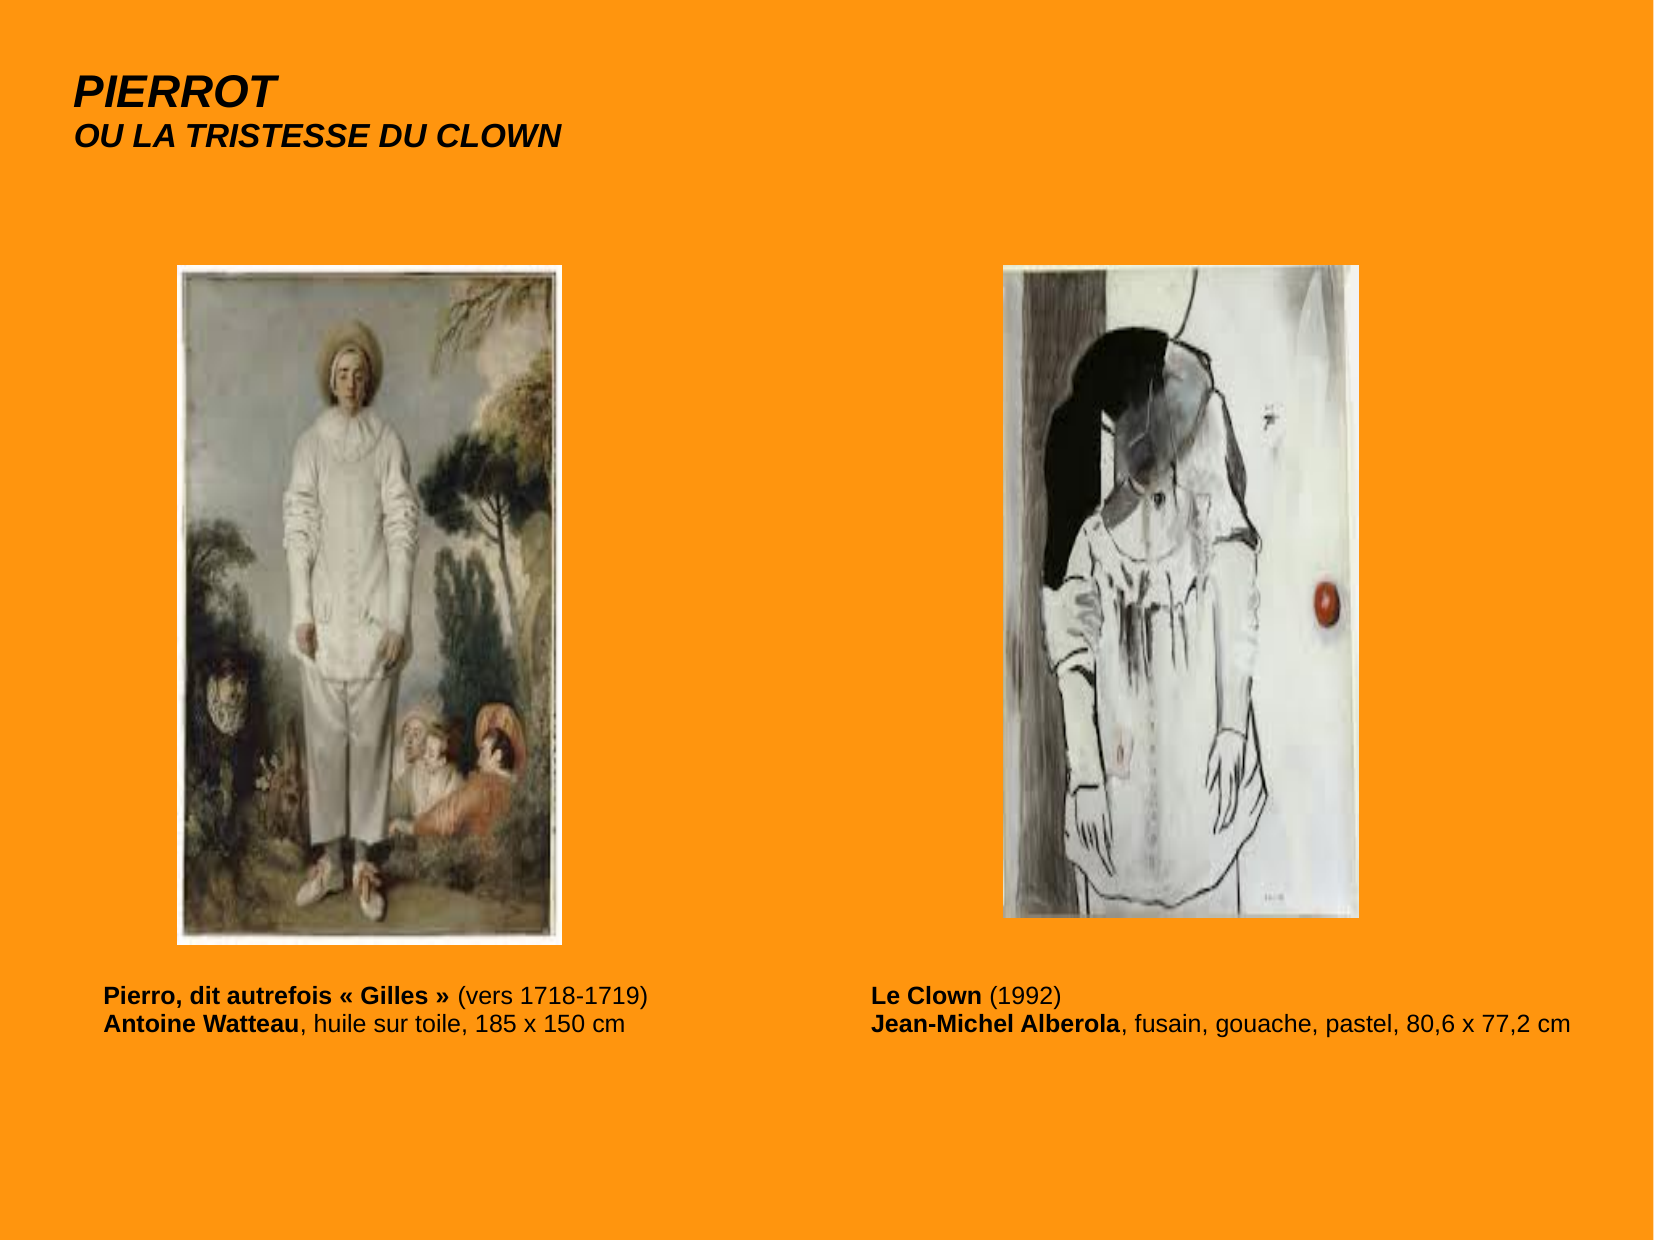

PIERROT
OU LA TRISTESSE DU CLOWN
Pierro, dit autrefois « Gilles » (vers 1718-1719)
Antoine Watteau, huile sur toile, 185 x 150 cm
Le Clown (1992)
Jean-Michel Alberola, fusain, gouache, pastel, 80,6 x 77,2 cm